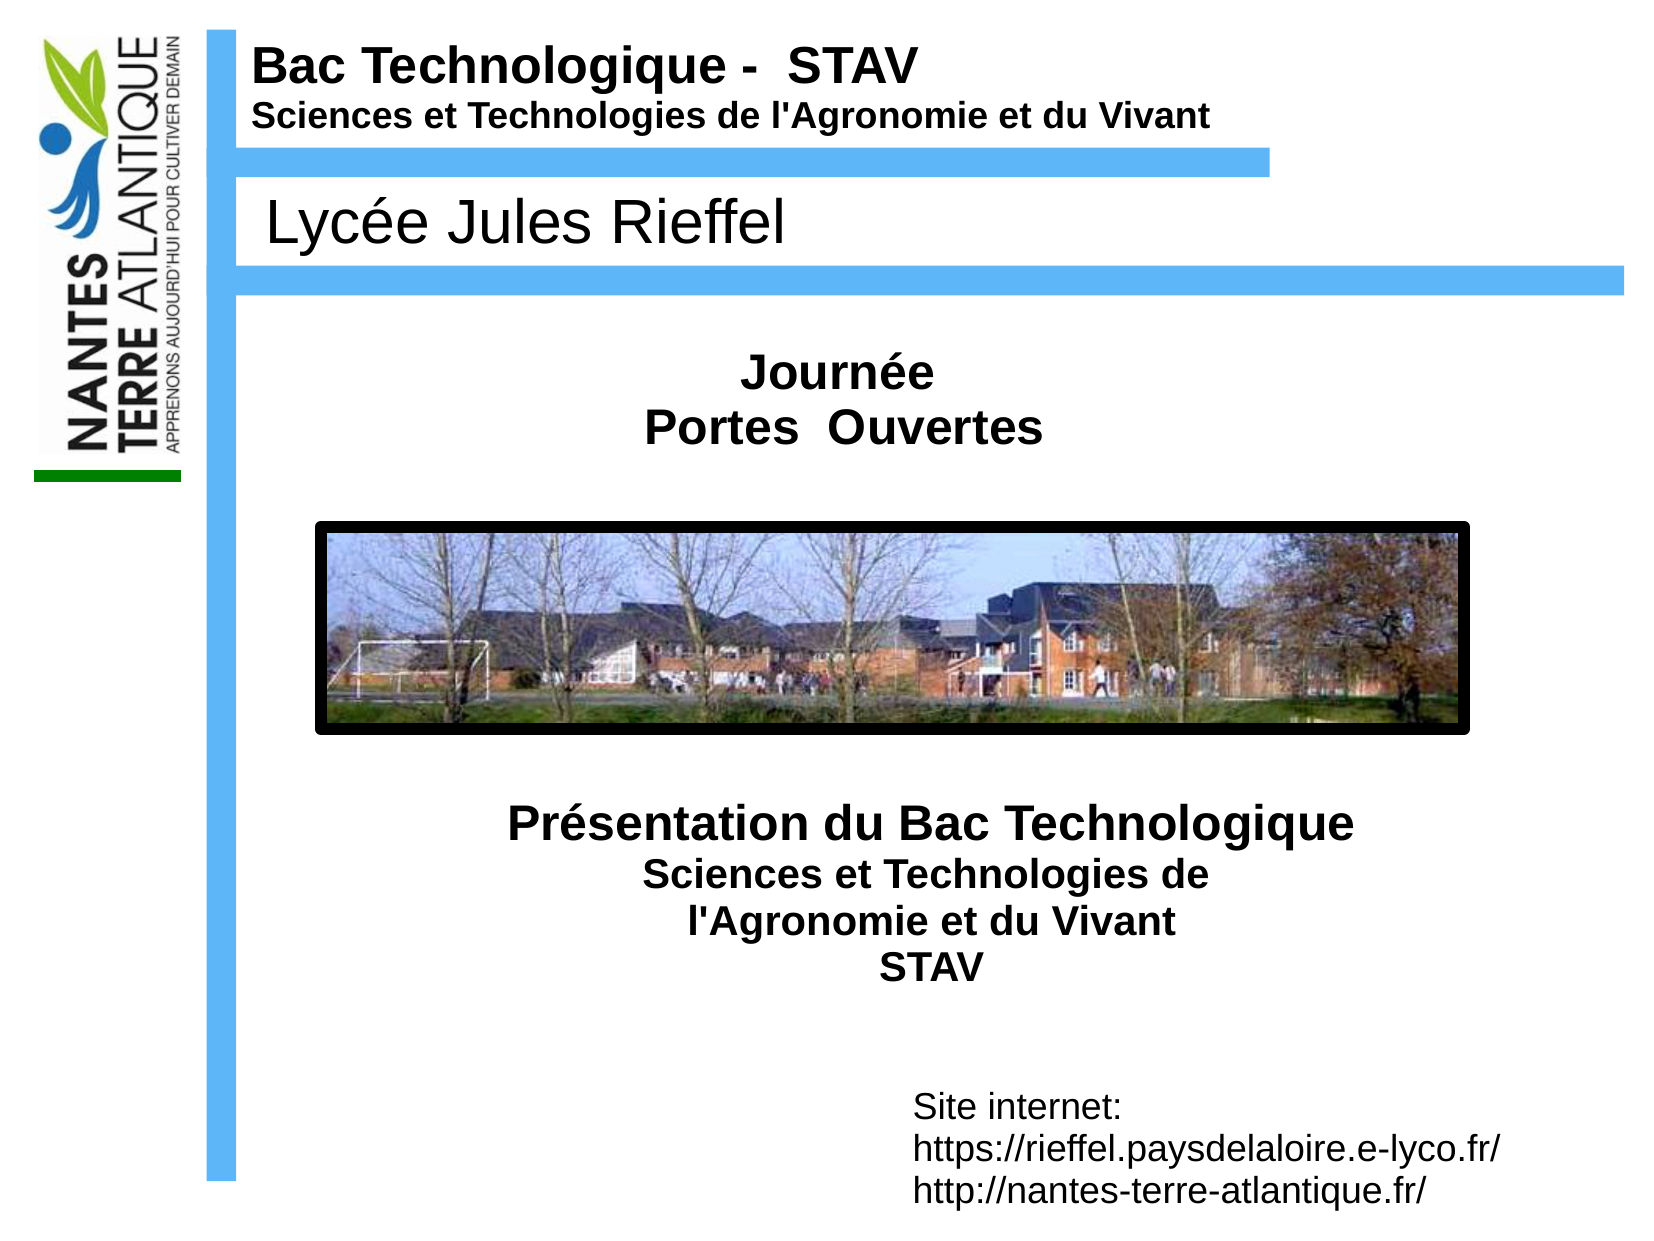

# Lycée Jules Rieffel
Journée
Portes Ouvertes
Présentation du Bac Technologique
Sciences et Technologies de
l'Agronomie et du Vivant
STAV
Site internet:
https://rieffel.paysdelaloire.e-lyco.fr/
http://nantes-terre-atlantique.fr/